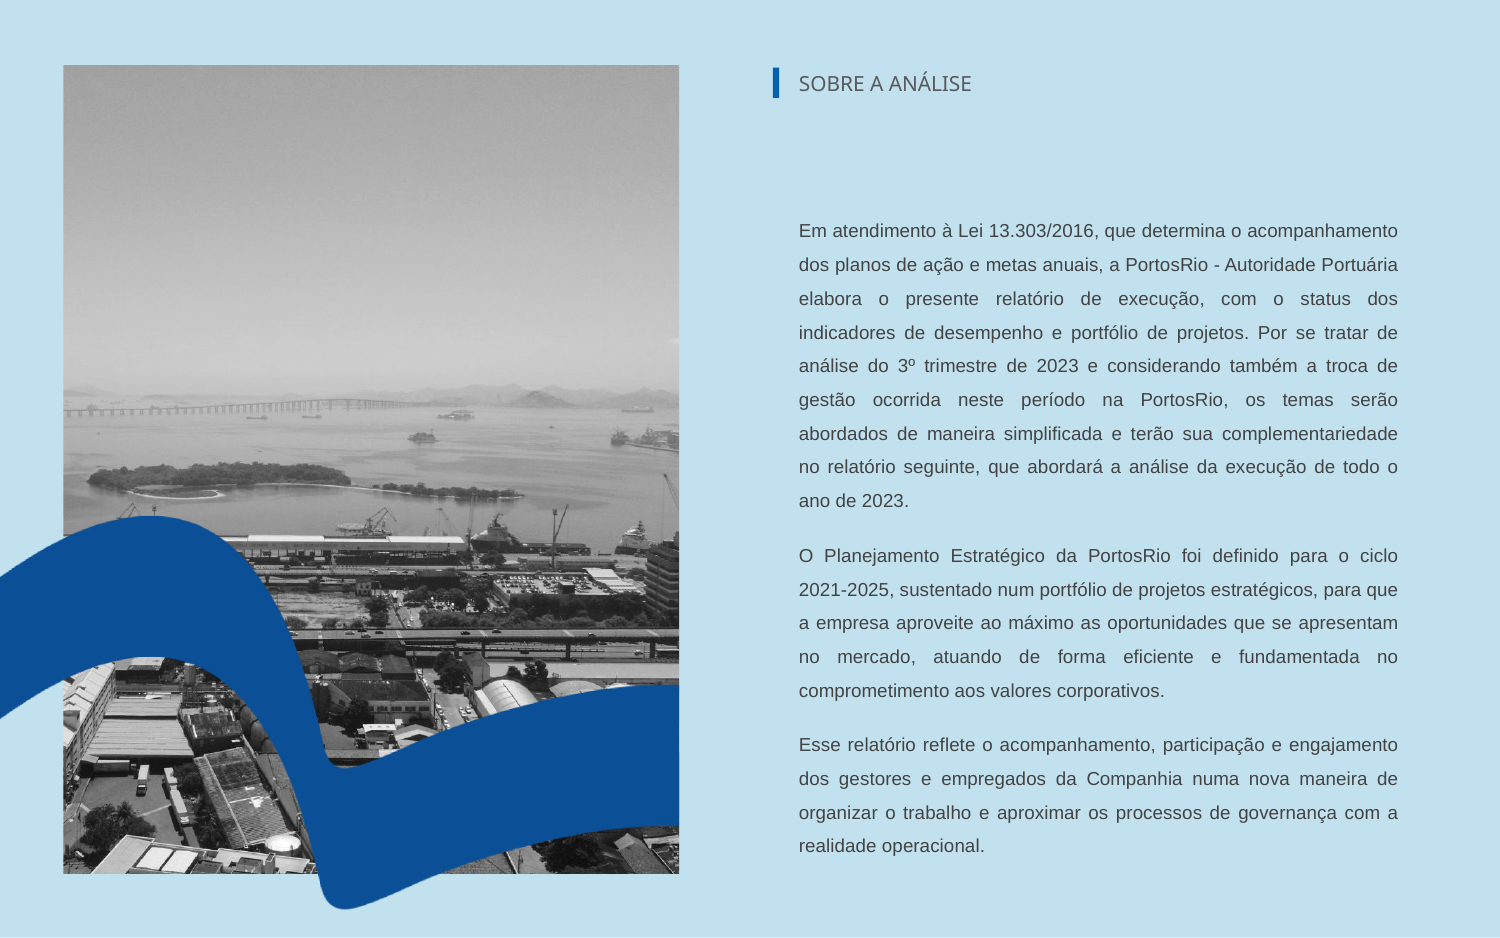

SOBRE A ANÁLISE
Em atendimento à Lei 13.303/2016, que determina o acompanhamento dos planos de ação e metas anuais, a PortosRio - Autoridade Portuária elabora o presente relatório de execução, com o status dos indicadores de desempenho e portfólio de projetos. Por se tratar de análise do 3º trimestre de 2023 e considerando também a troca de gestão ocorrida neste período na PortosRio, os temas serão abordados de maneira simplificada e terão sua complementariedade no relatório seguinte, que abordará a análise da execução de todo o ano de 2023.
O Planejamento Estratégico da PortosRio foi definido para o ciclo 2021-2025, sustentado num portfólio de projetos estratégicos, para que a empresa aproveite ao máximo as oportunidades que se apresentam no mercado, atuando de forma eficiente e fundamentada no comprometimento aos valores corporativos.
Esse relatório reflete o acompanhamento, participação e engajamento dos gestores e empregados da Companhia numa nova maneira de organizar o trabalho e aproximar os processos de governança com a realidade operacional.